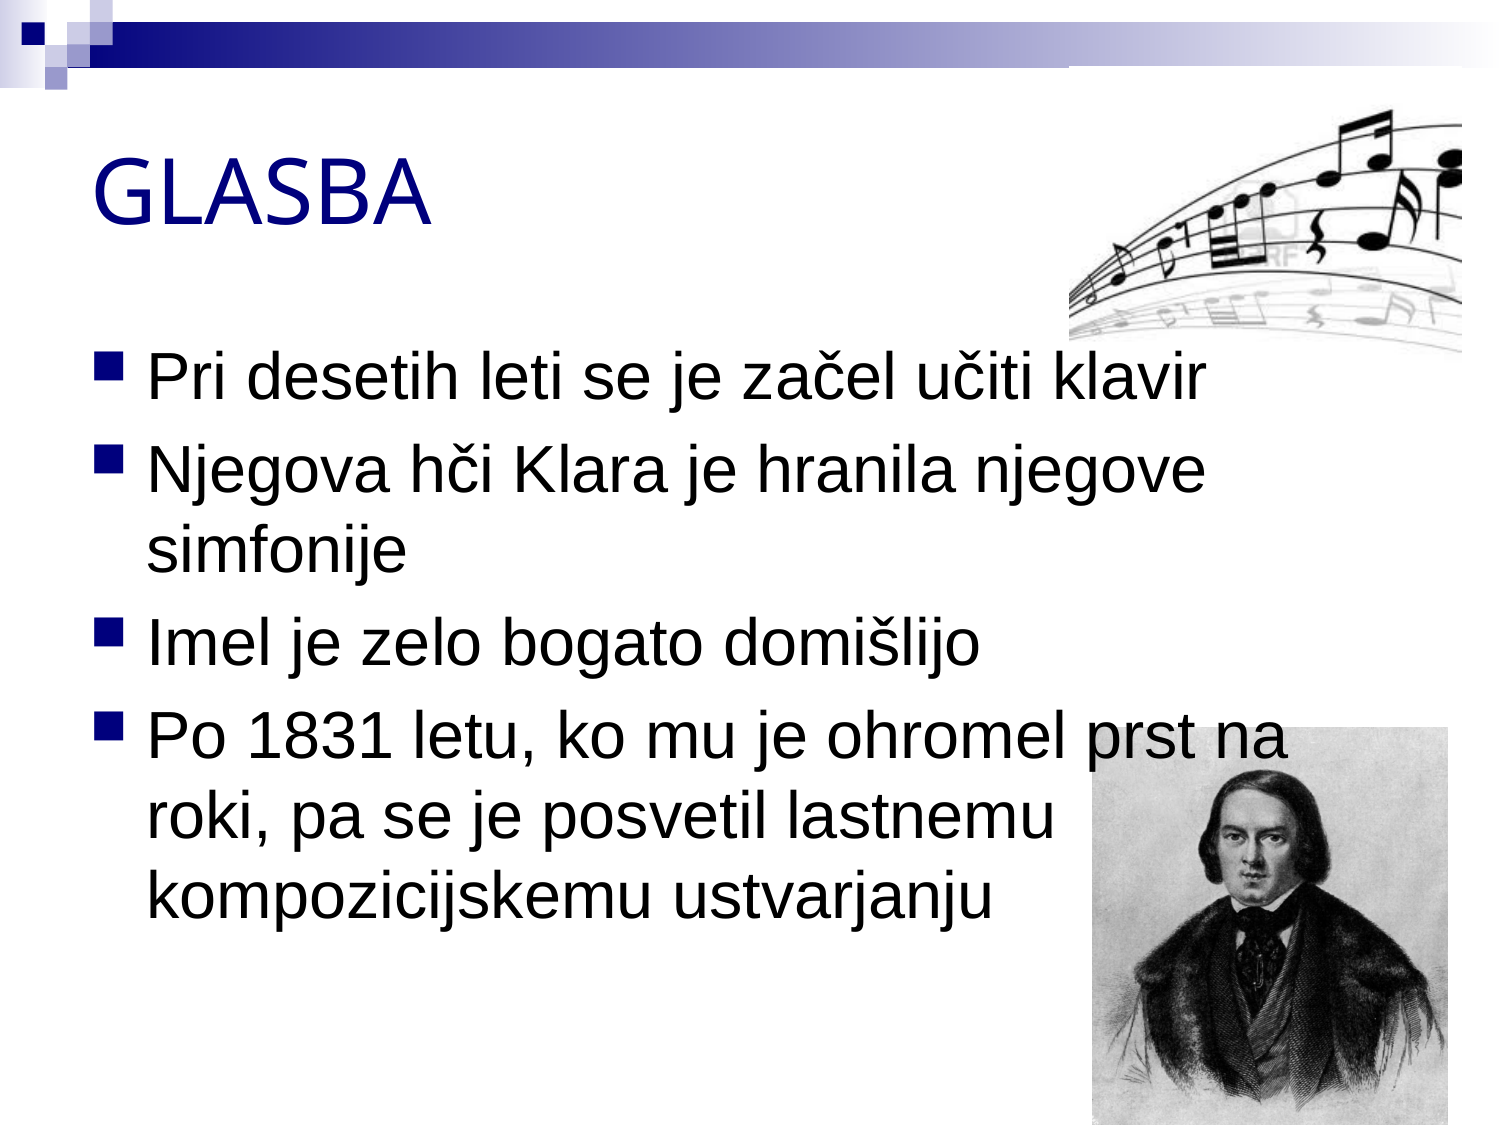

# GLASBA
Pri desetih leti se je začel učiti klavir
Njegova hči Klara je hranila njegove simfonije
Imel je zelo bogato domišlijo
Po 1831 letu, ko mu je ohromel prst na roki, pa se je posvetil lastnemu kompozicijskemu ustvarjanju